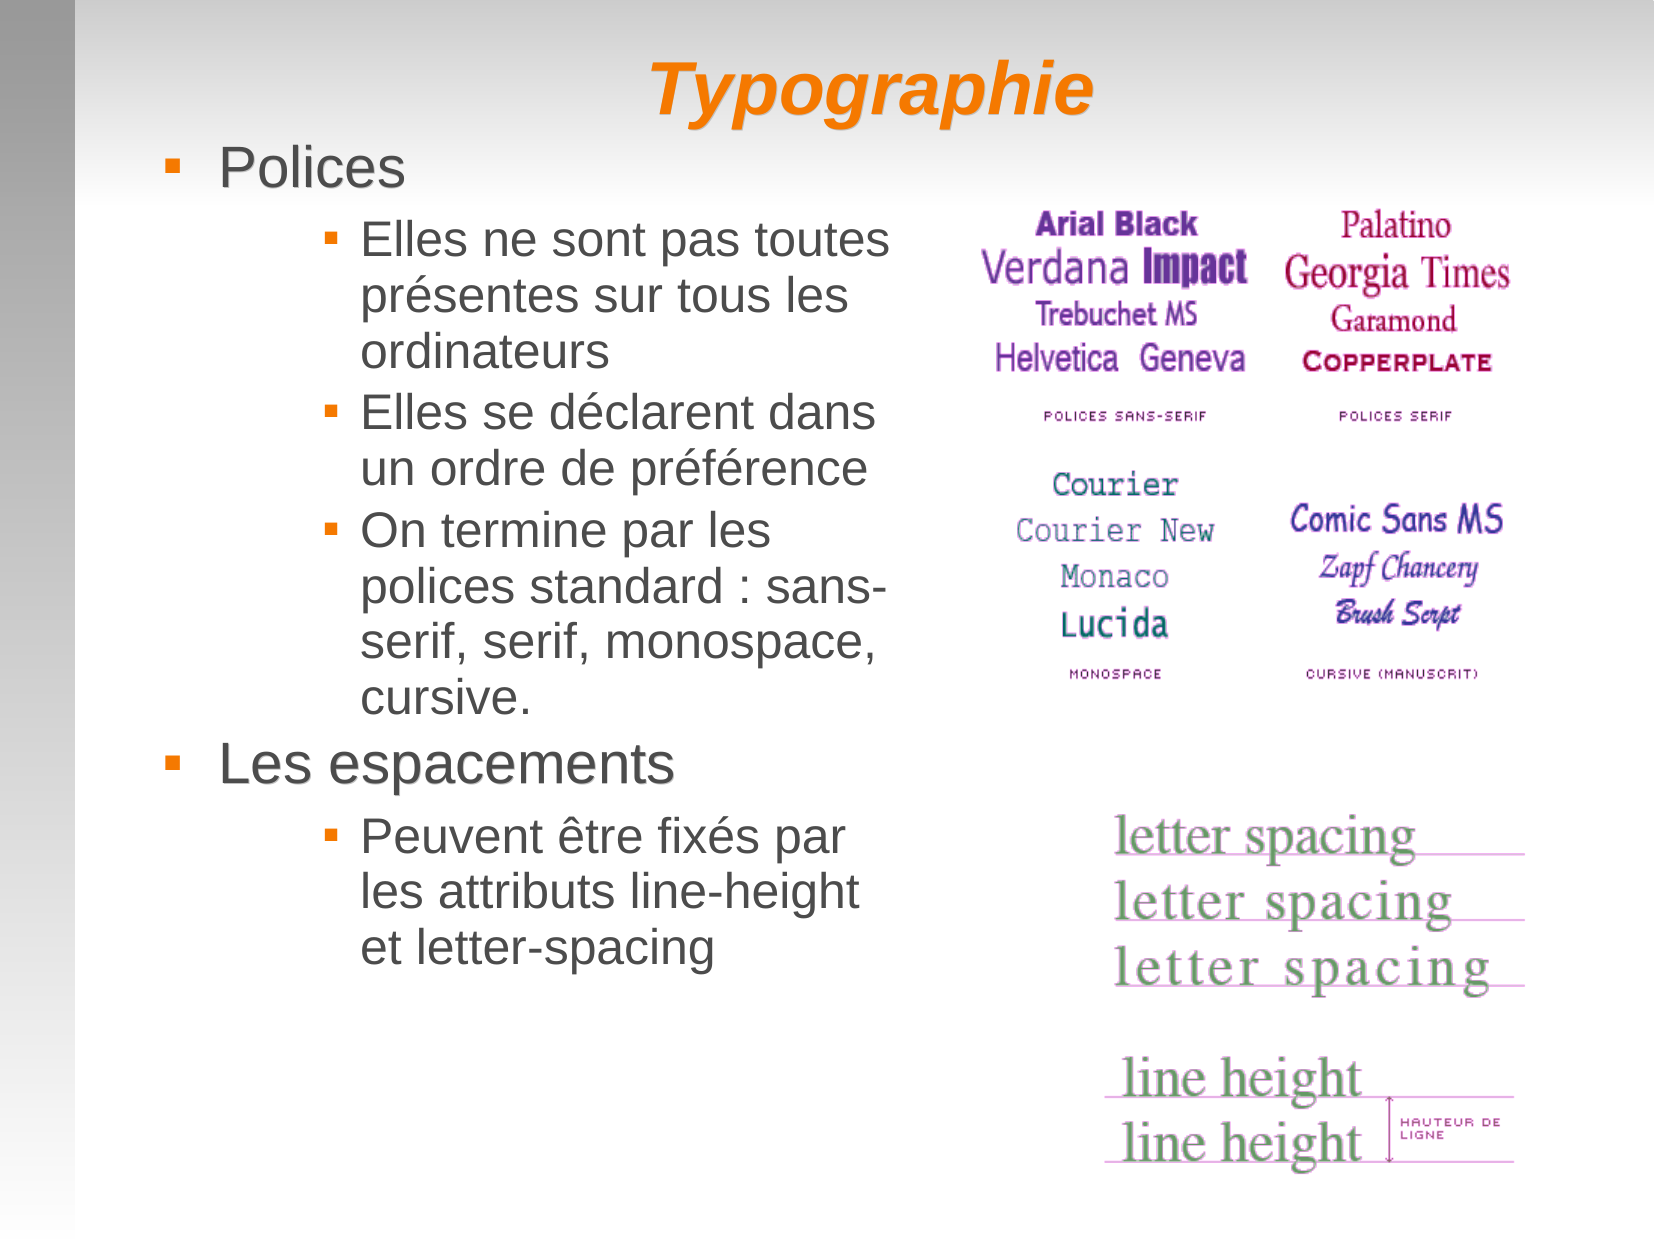

# Typographie
Polices
Elles ne sont pas toutes présentes sur tous les ordinateurs
Elles se déclarent dans un ordre de préférence
On termine par les polices standard : sans-serif, serif, monospace, cursive.
Les espacements
Peuvent être fixés par les attributs line-height et letter-spacing